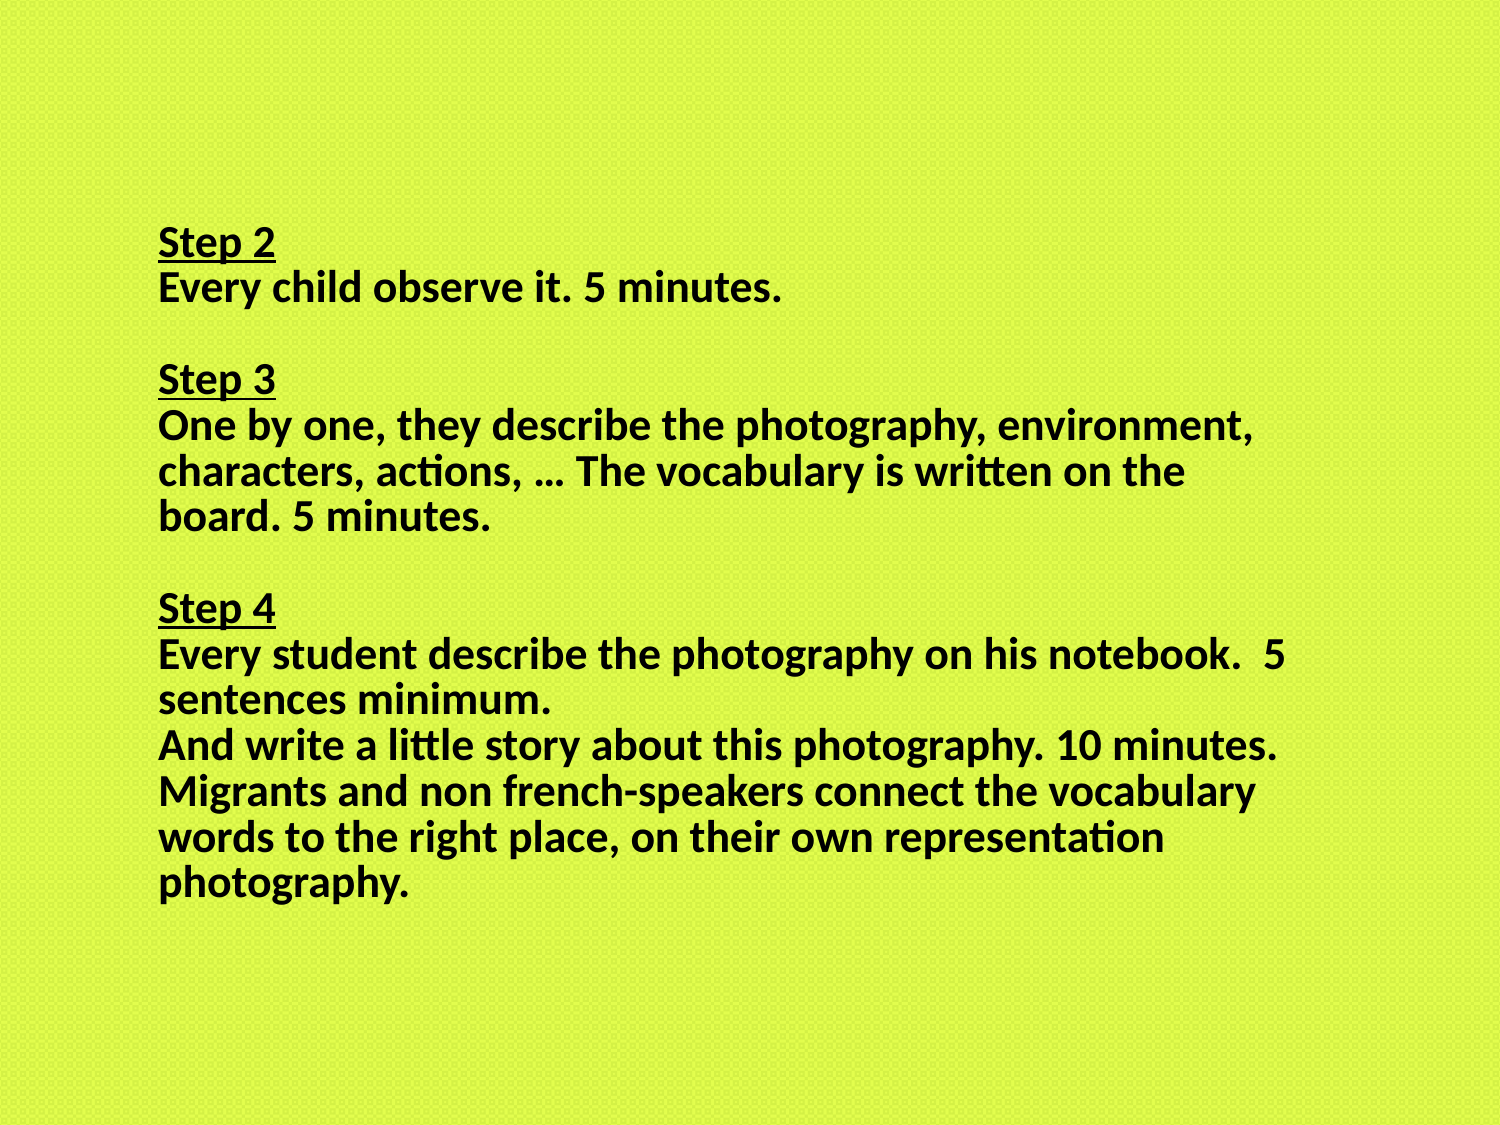

# Step 2 Every child observe it. 5 minutes. Step 3 One by one, they describe the photography, environment, characters, actions, … The vocabulary is written on the board. 5 minutes. Step 4 Every student describe the photography on his notebook. 5 sentences minimum. And write a little story about this photography. 10 minutes. Migrants and non french-speakers connect the vocabulary words to the right place, on their own representation photography.